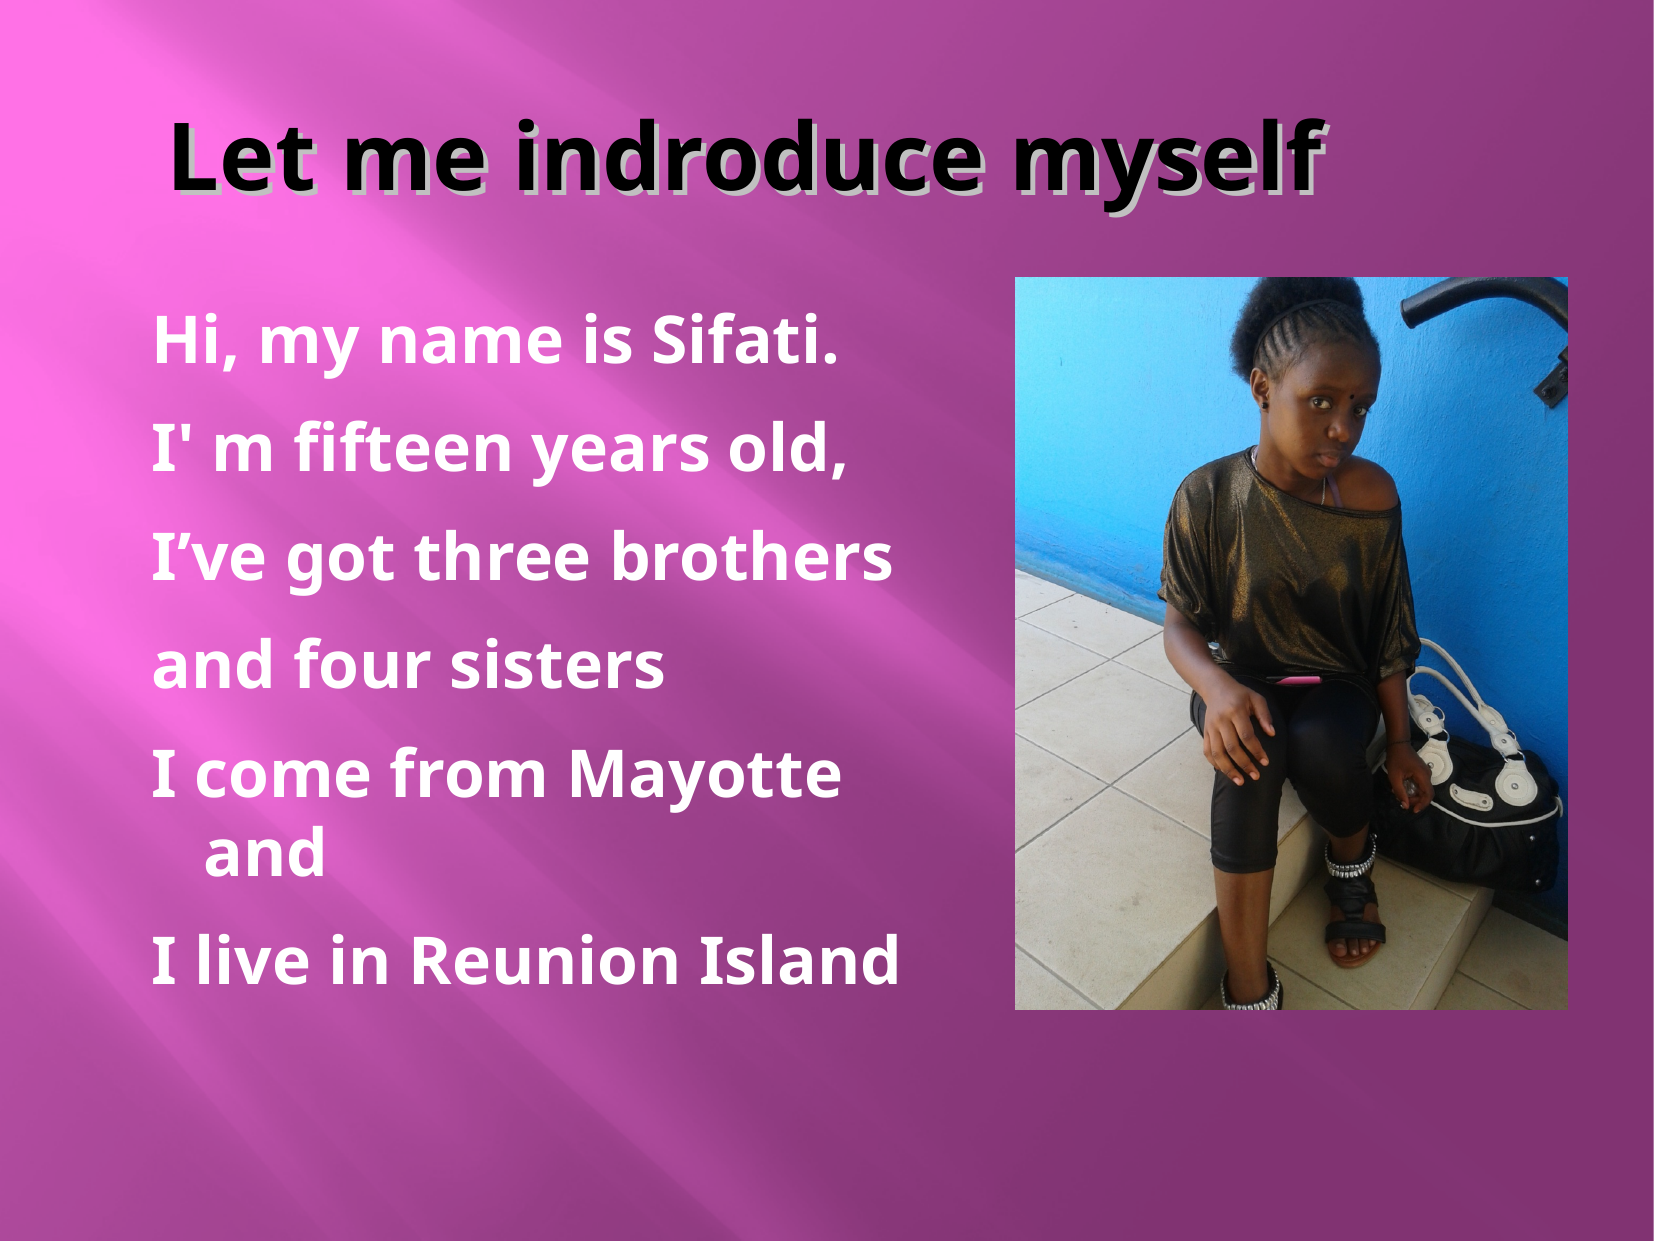

# Let me indroduce myself
Hi, my name is Sifati.
I' m fifteen years old,
I’ve got three brothers
and four sisters
I come from Mayotte and
I live in Reunion Island